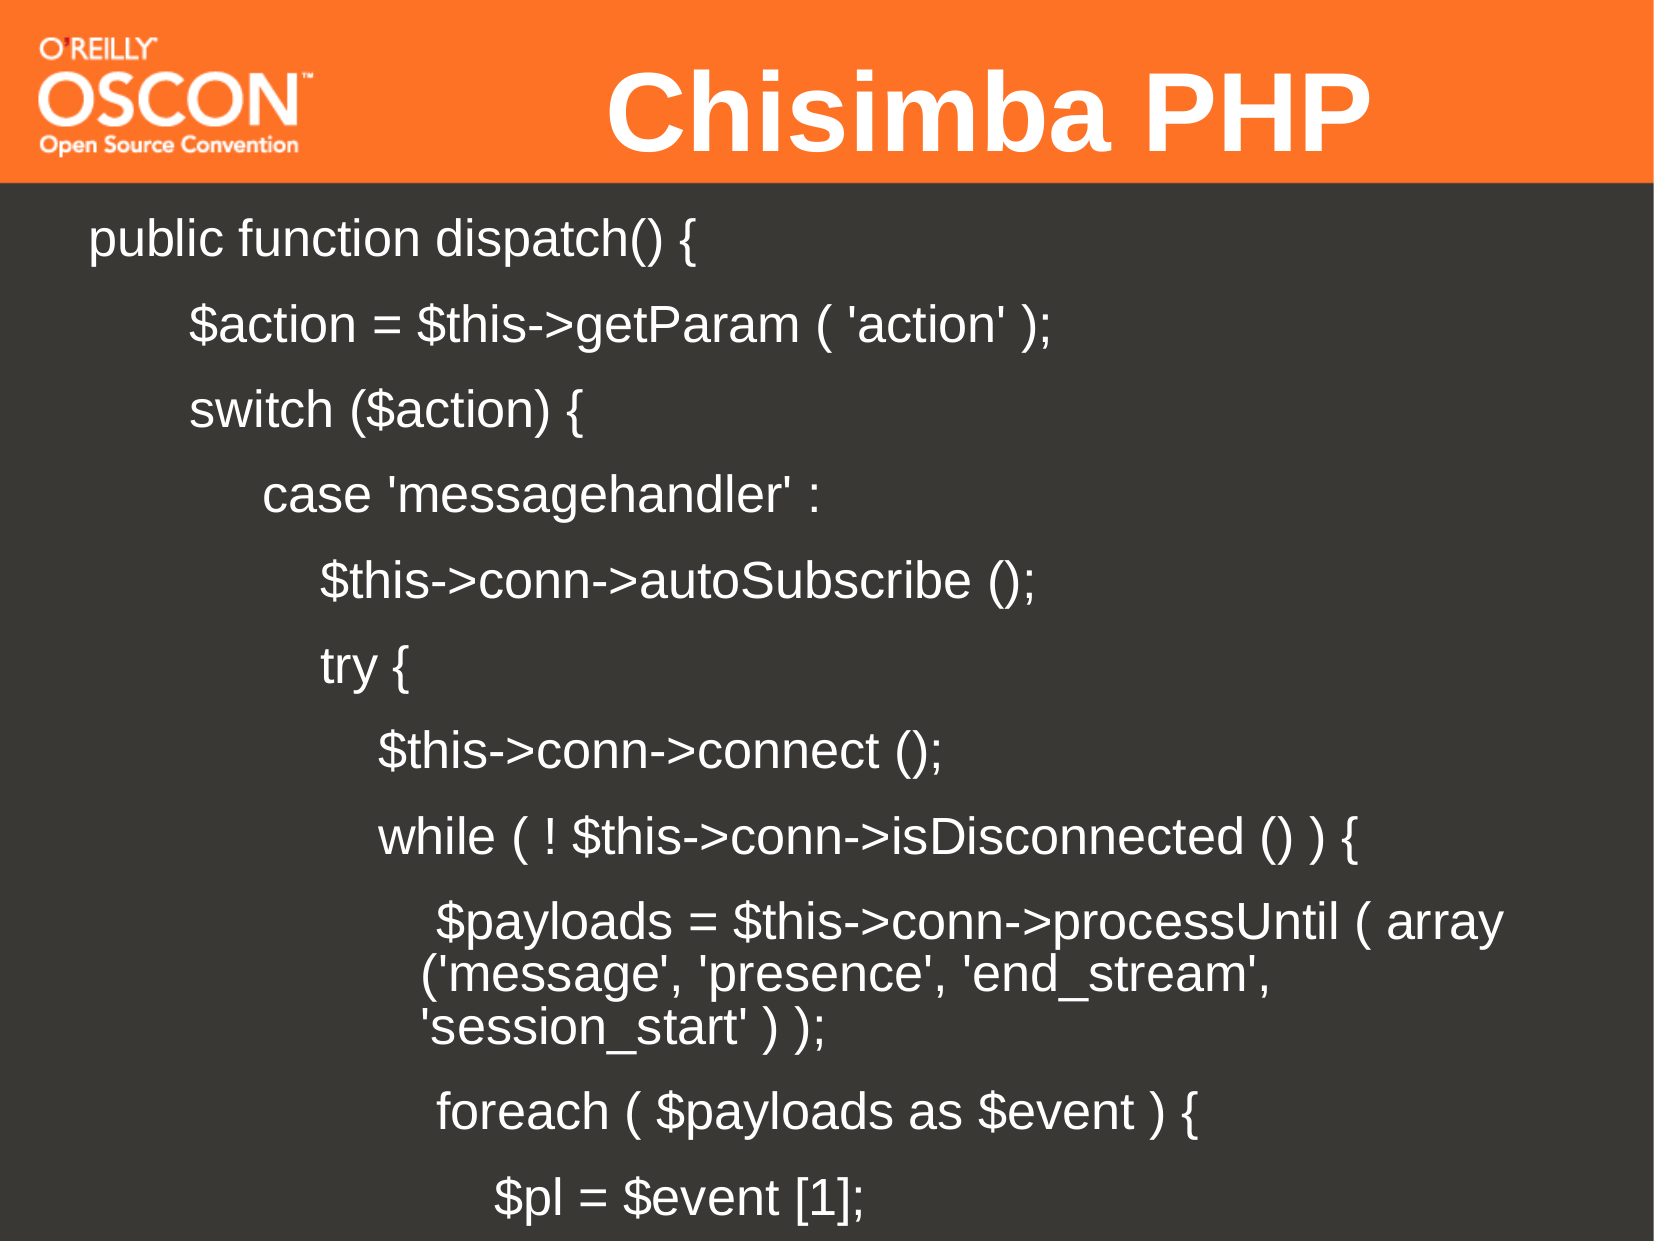

# Chisimba PHP
public function dispatch() {
 $action = $this->getParam ( 'action' );
 switch ($action) {
 case 'messagehandler' :
 $this->conn->autoSubscribe ();
 try {
 $this->conn->connect ();
 while ( ! $this->conn->isDisconnected () ) {
 $payloads = $this->conn->processUntil ( array ('message', 'presence', 'end_stream', 'session_start' ) );
 foreach ( $payloads as $event ) {
 $pl = $event [1];